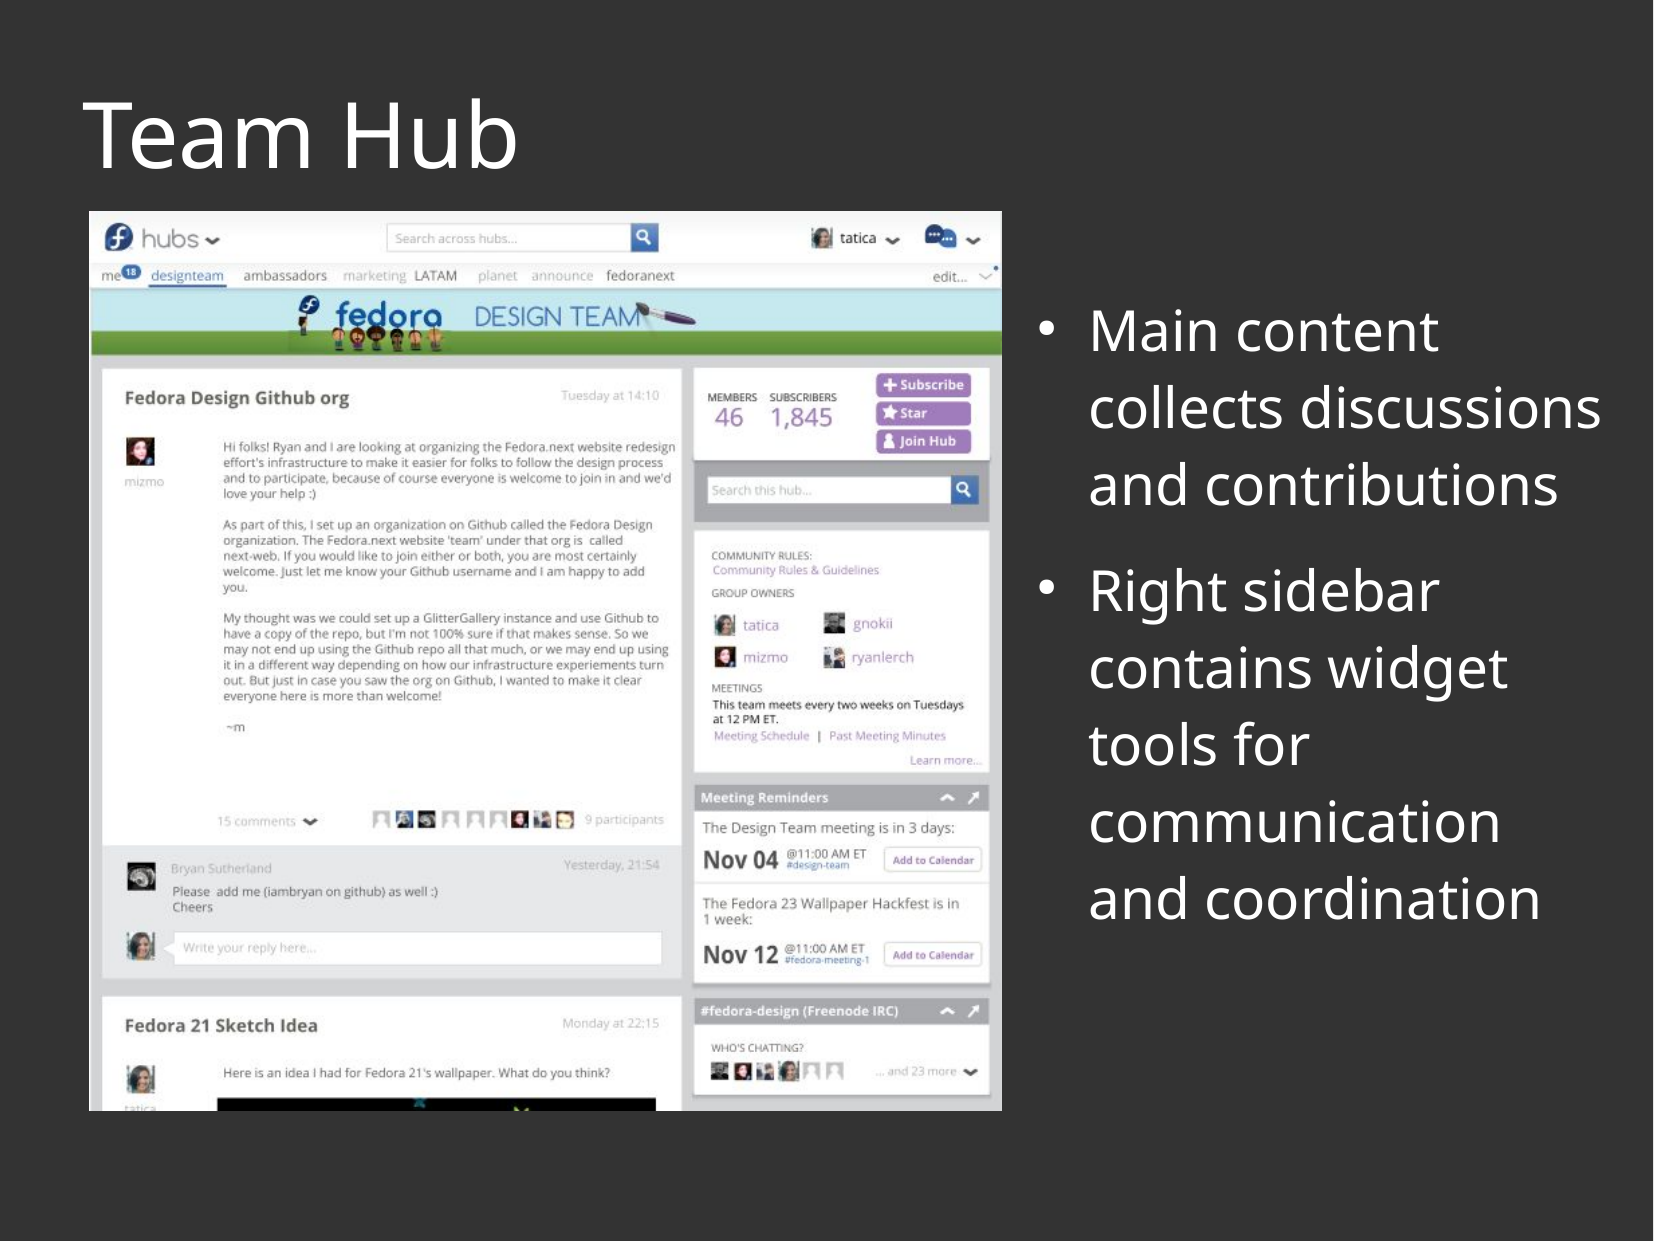

# Team Hub
Main content collects discussions and contributions
Right sidebar contains widget tools for communication and coordination